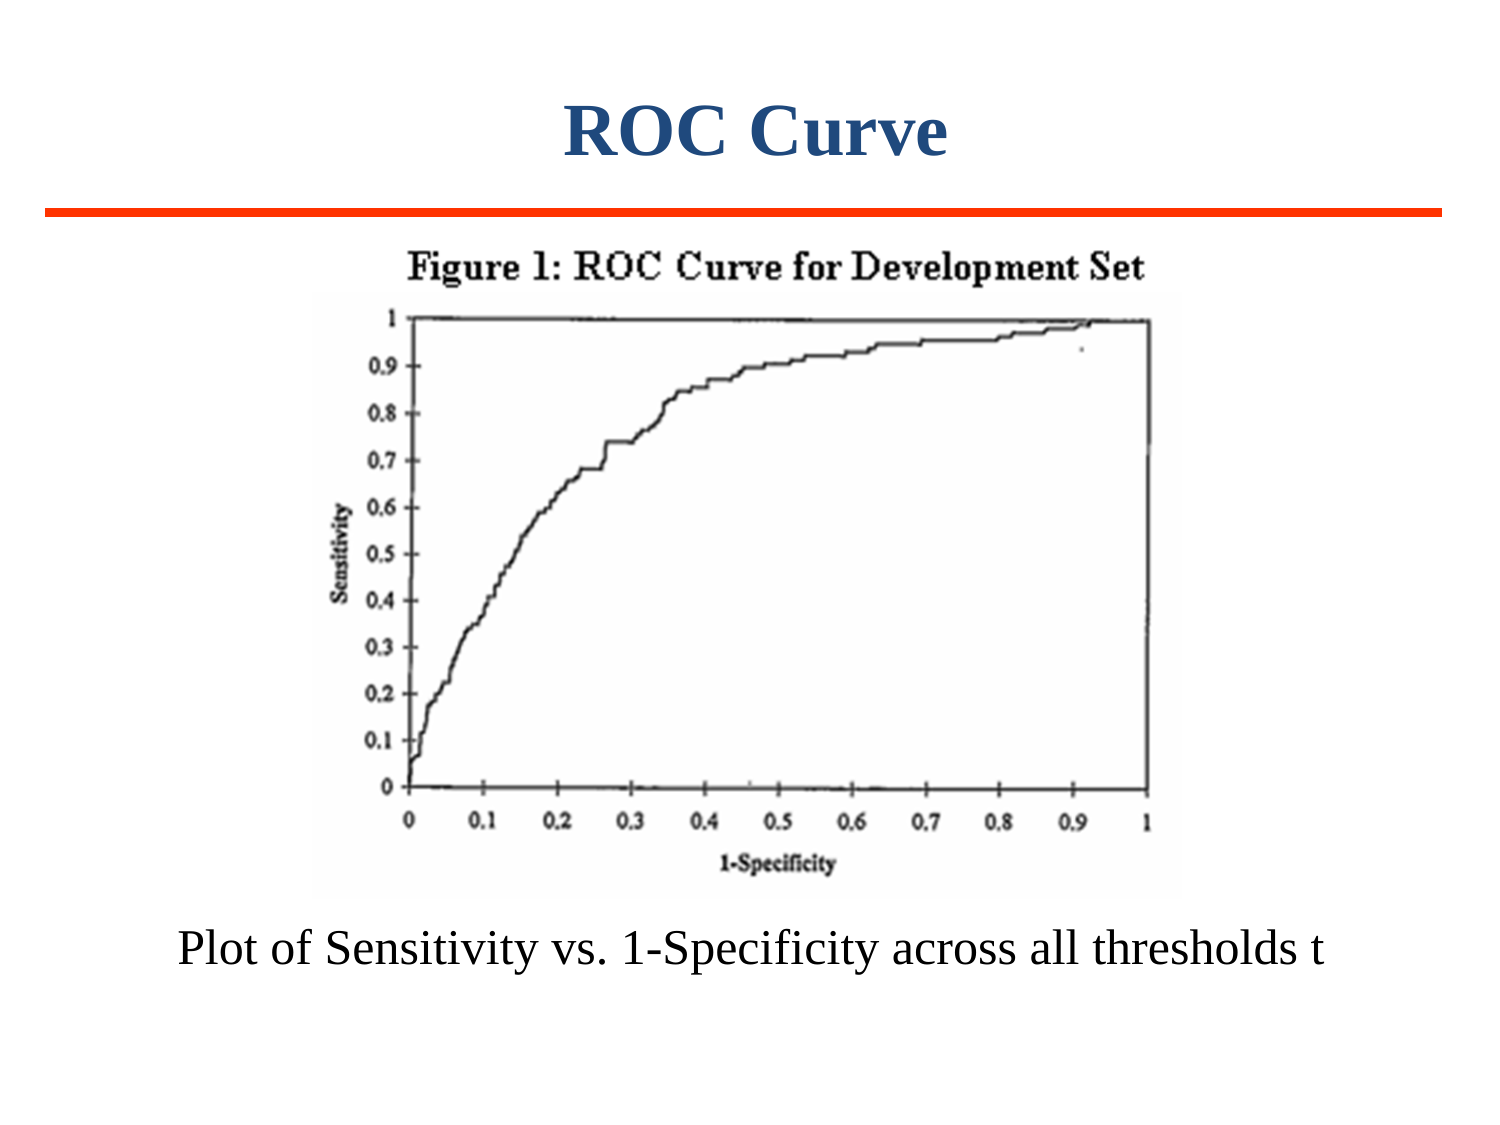

ROC Curve
Plot of Sensitivity vs. 1-Specificity across all thresholds t